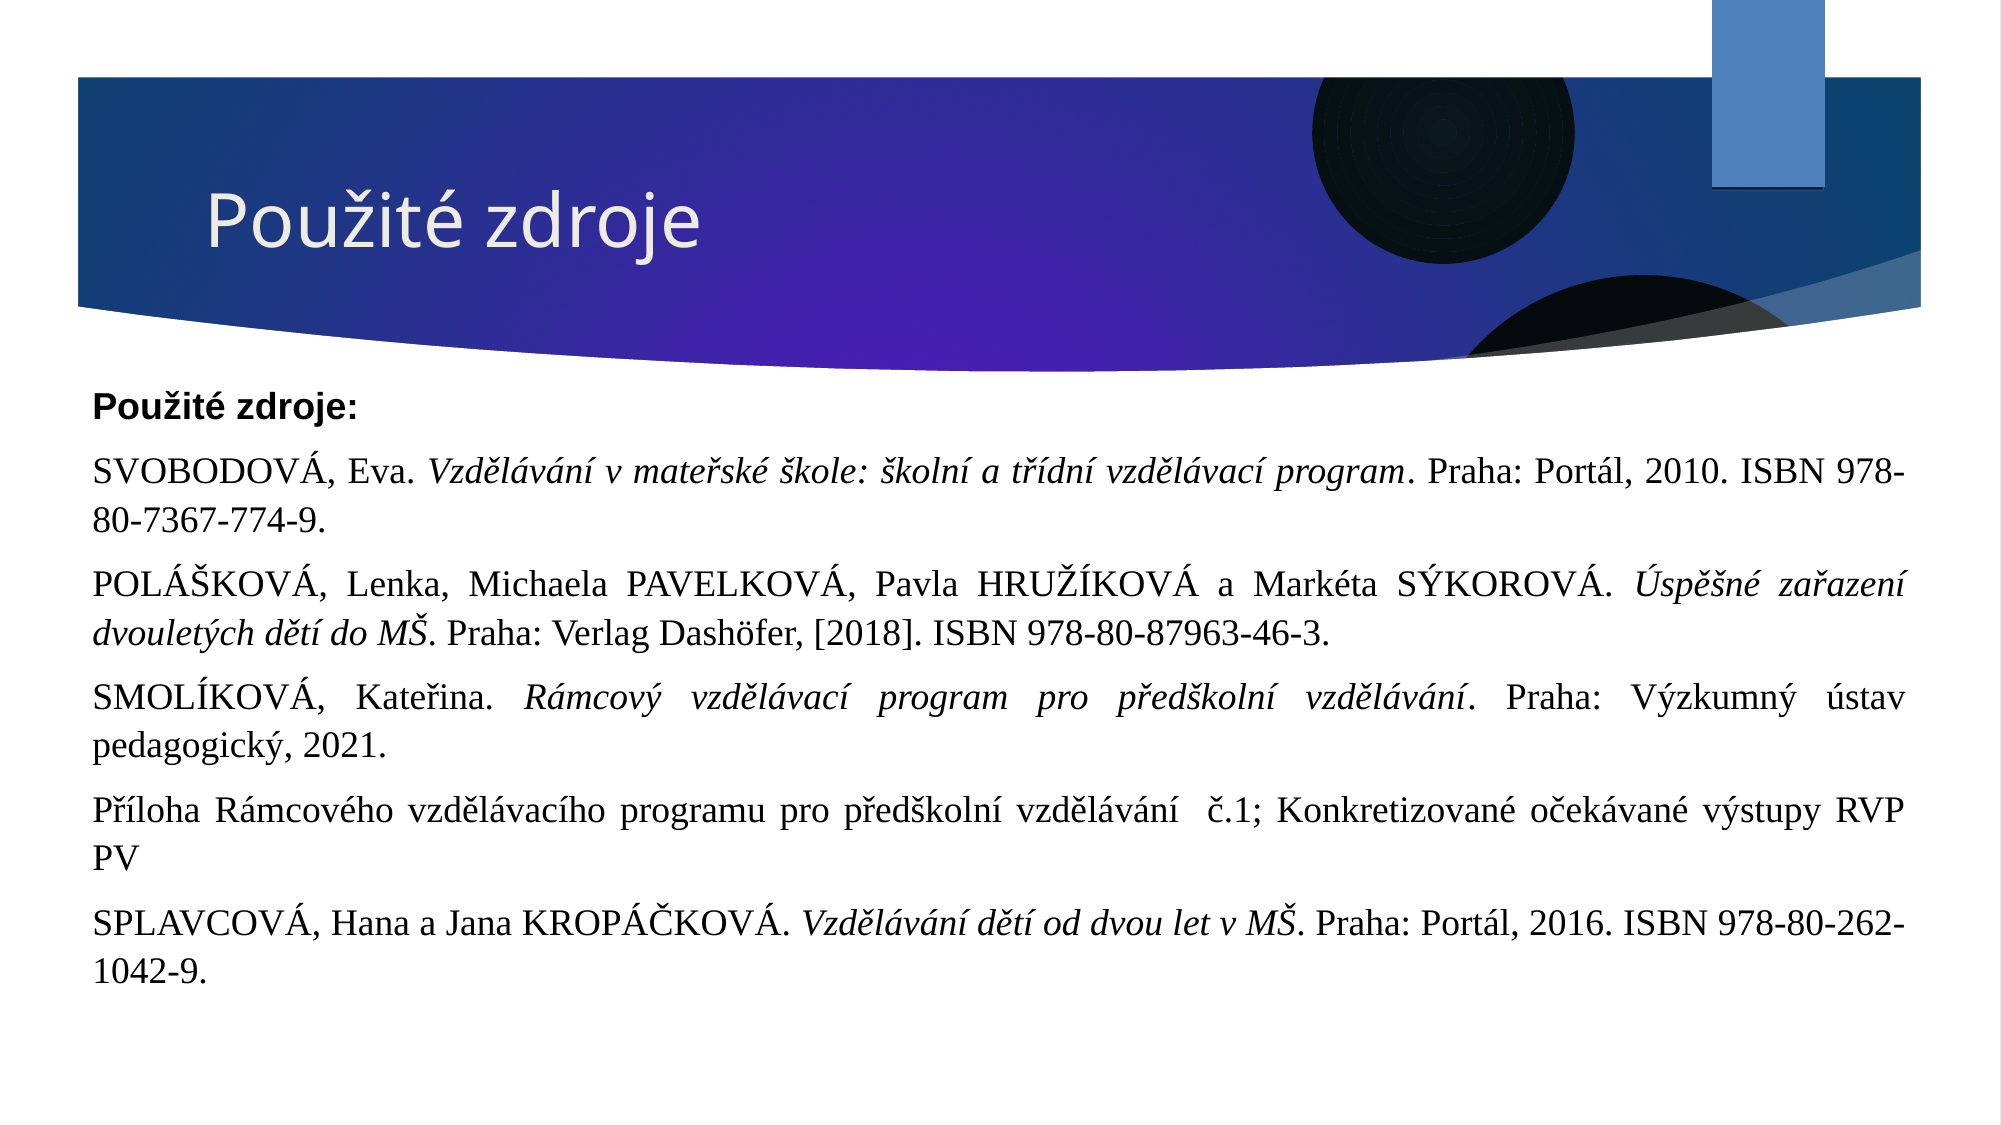

# Použité zdroje
Použité zdroje:
SVOBODOVÁ, Eva. Vzdělávání v mateřské škole: školní a třídní vzdělávací program. Praha: Portál, 2010. ISBN 978-80-7367-774-9.
POLÁŠKOVÁ, Lenka, Michaela PAVELKOVÁ, Pavla HRUŽÍKOVÁ a Markéta SÝKOROVÁ. Úspěšné zařazení dvouletých dětí do MŠ. Praha: Verlag Dashöfer, [2018]. ISBN 978-80-87963-46-3.
SMOLÍKOVÁ, Kateřina. Rámcový vzdělávací program pro předškolní vzdělávání. Praha: Výzkumný ústav pedagogický, 2021.
Příloha Rámcového vzdělávacího programu pro předškolní vzdělávání č.1; Konkretizované očekávané výstupy RVP PV
SPLAVCOVÁ, Hana a Jana KROPÁČKOVÁ. Vzdělávání dětí od dvou let v MŠ. Praha: Portál, 2016. ISBN 978-80-262-1042-9.